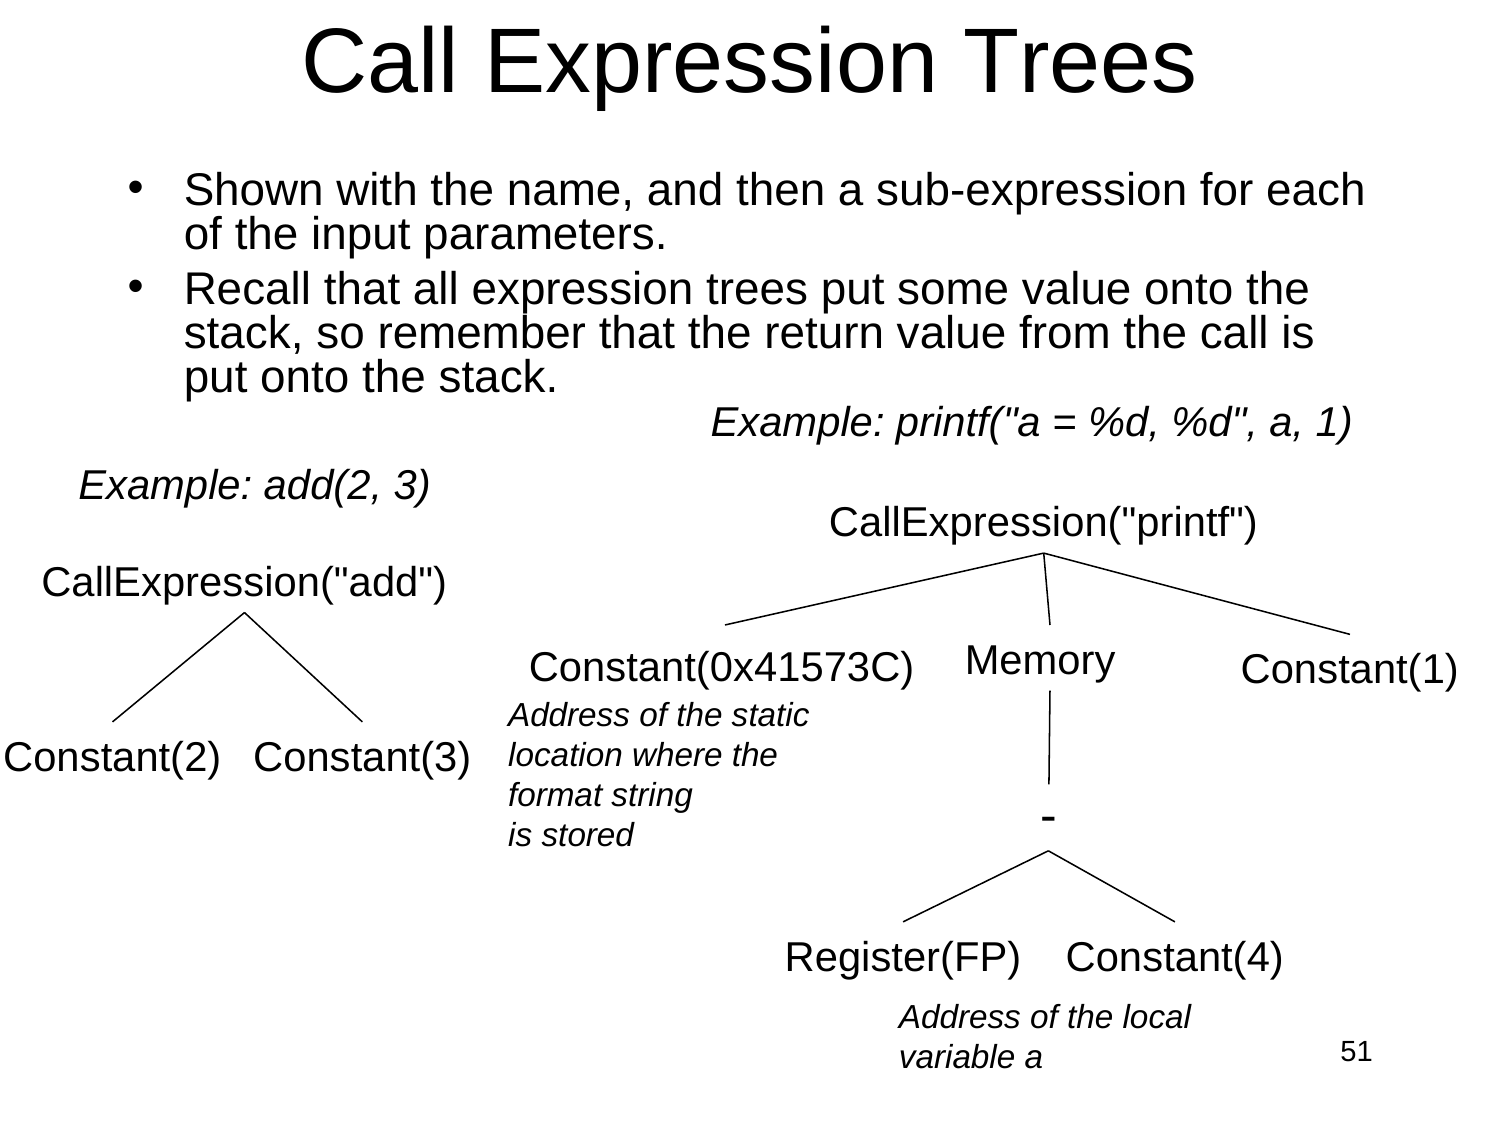

# Call Expression Trees
Shown with the name, and then a sub-expression for each of the input parameters.
Recall that all expression trees put some value onto the stack, so remember that the return value from the call is put onto the stack.
Example: printf("a = %d, %d", a, 1)
Example: add(2, 3)
CallExpression("printf")
CallExpression("add")
Memory
Constant(0x41573C)
Constant(1)
Address of the static
location where the
format string
is stored
Constant(2)
Constant(3)
-
Register(FP)
Constant(4)
Address of the local
variable a